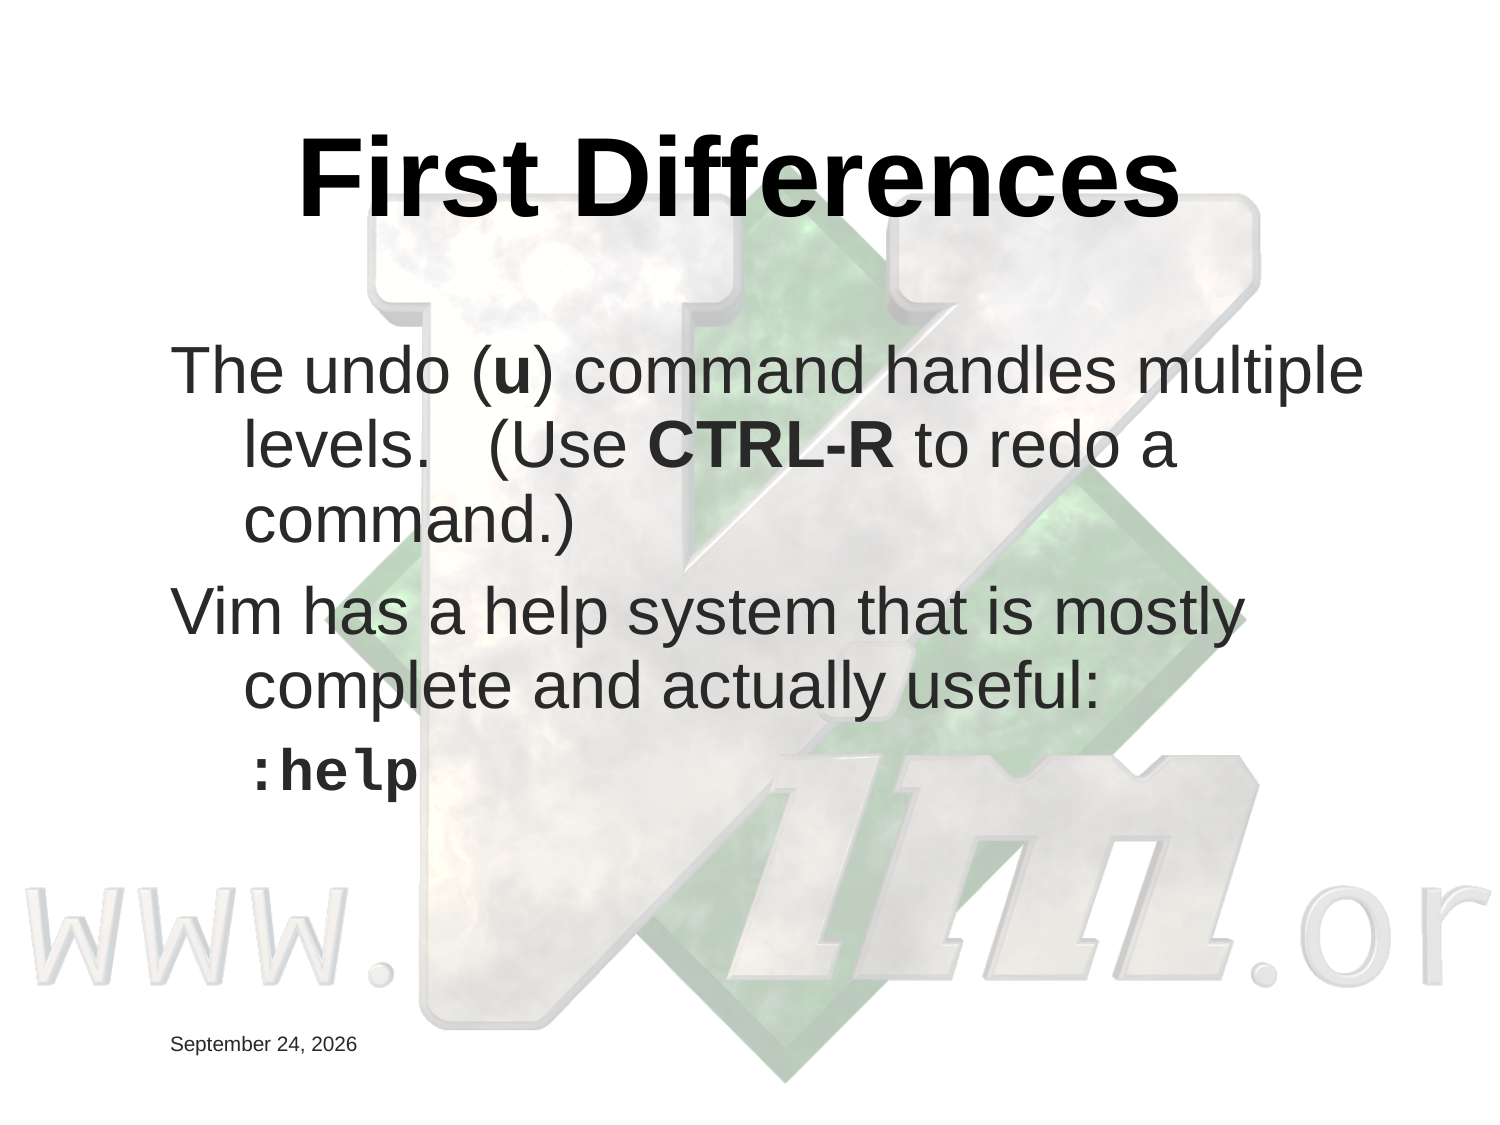

# First Differences
The undo (u) command handles multiple levels. (Use CTRL-R to redo a command.)
Vim has a help system that is mostly complete and actually useful:
:help